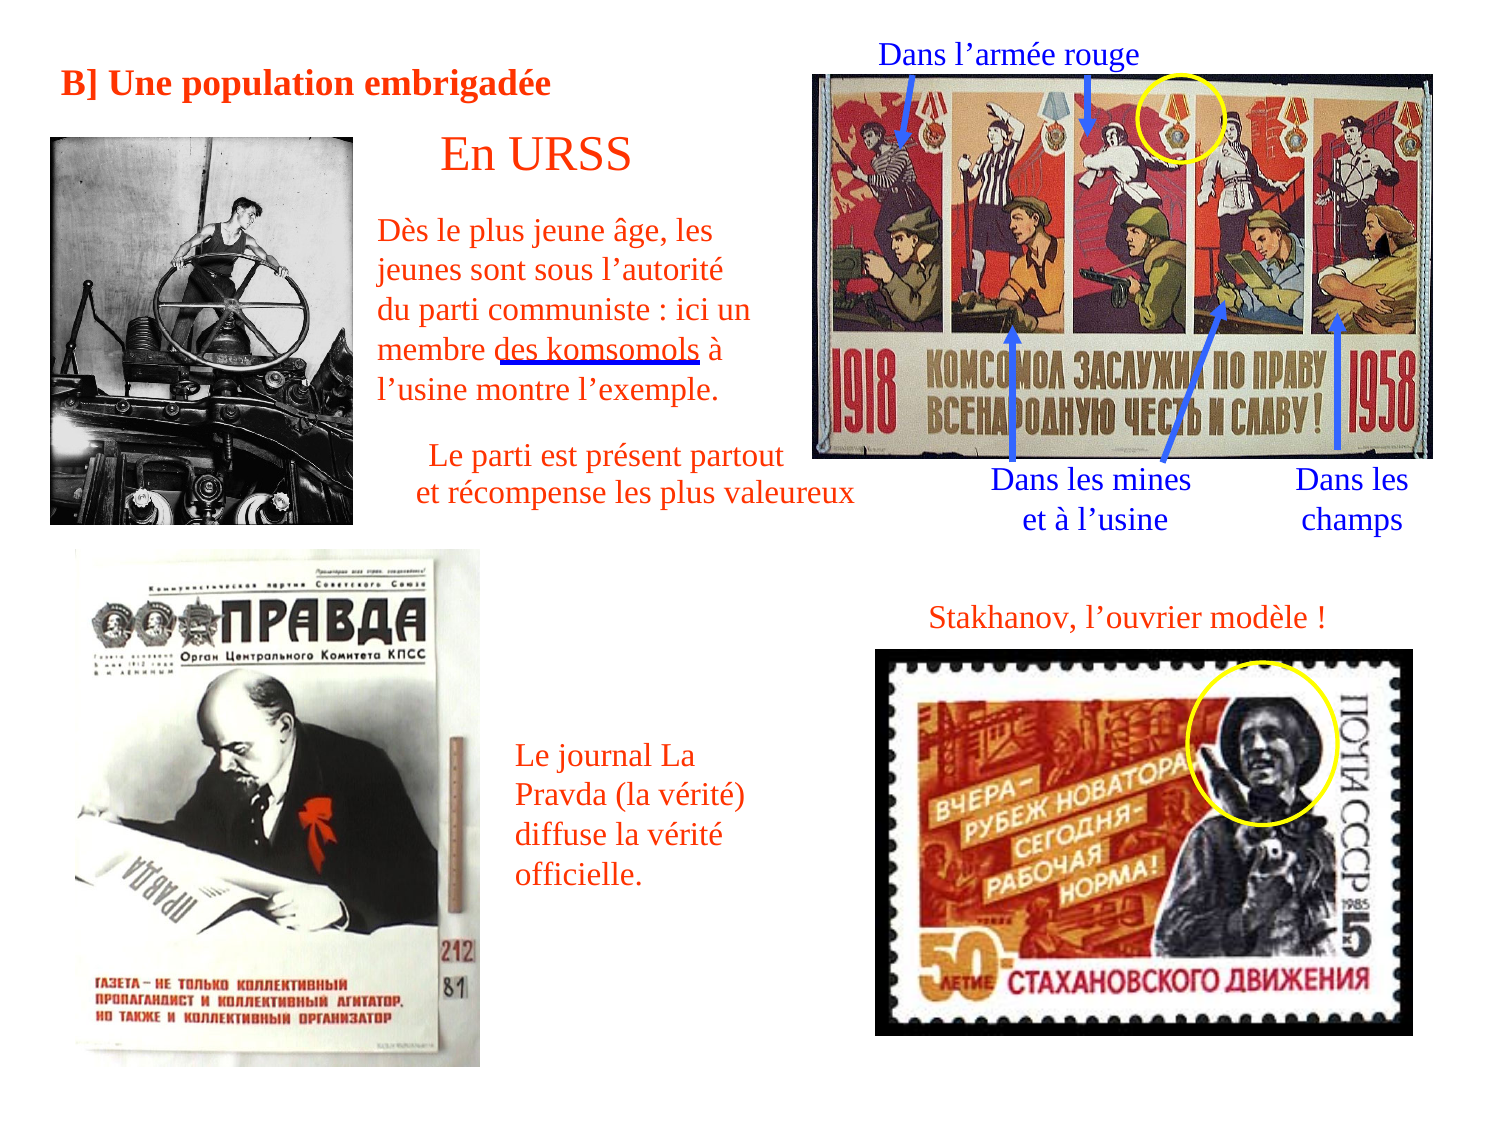

Dans l’armée rouge
B] Une population embrigadée
En URSS
Dès le plus jeune âge, les jeunes sont sous l’autorité du parti communiste : ici un membre des komsomols à l’usine montre l’exemple.
Le parti est présent partout
Dans les mines
et à l’usine
Dans les champs
et récompense les plus valeureux
Stakhanov, l’ouvrier modèle !
Le journal La Pravda (la vérité) diffuse la vérité officielle.